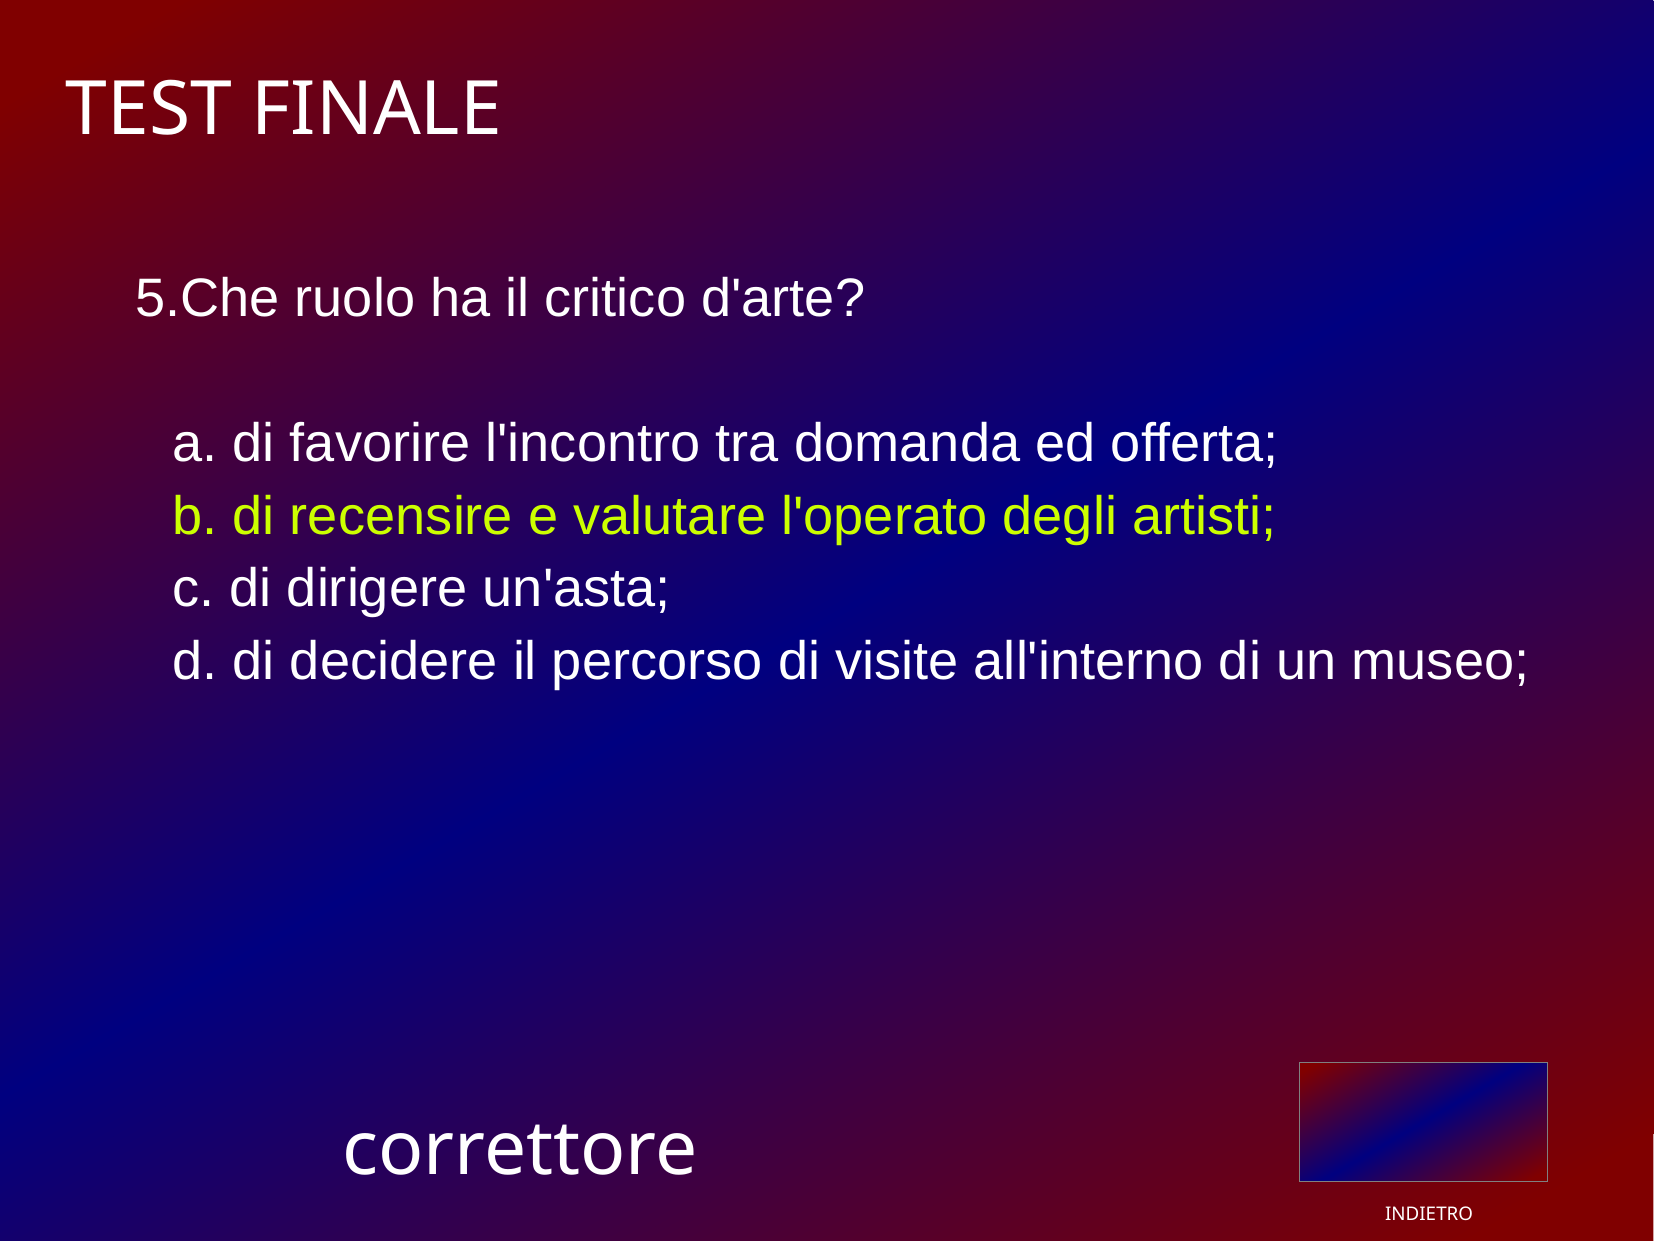

TEST FINALE
5.Che ruolo ha il critico d'arte?
a. di favorire l'incontro tra domanda ed offerta;
b. di recensire e valutare l'operato degli artisti;
c. di dirigere un'asta;
d. di decidere il percorso di visite all'interno di un museo;
 correttore
INDIETRO